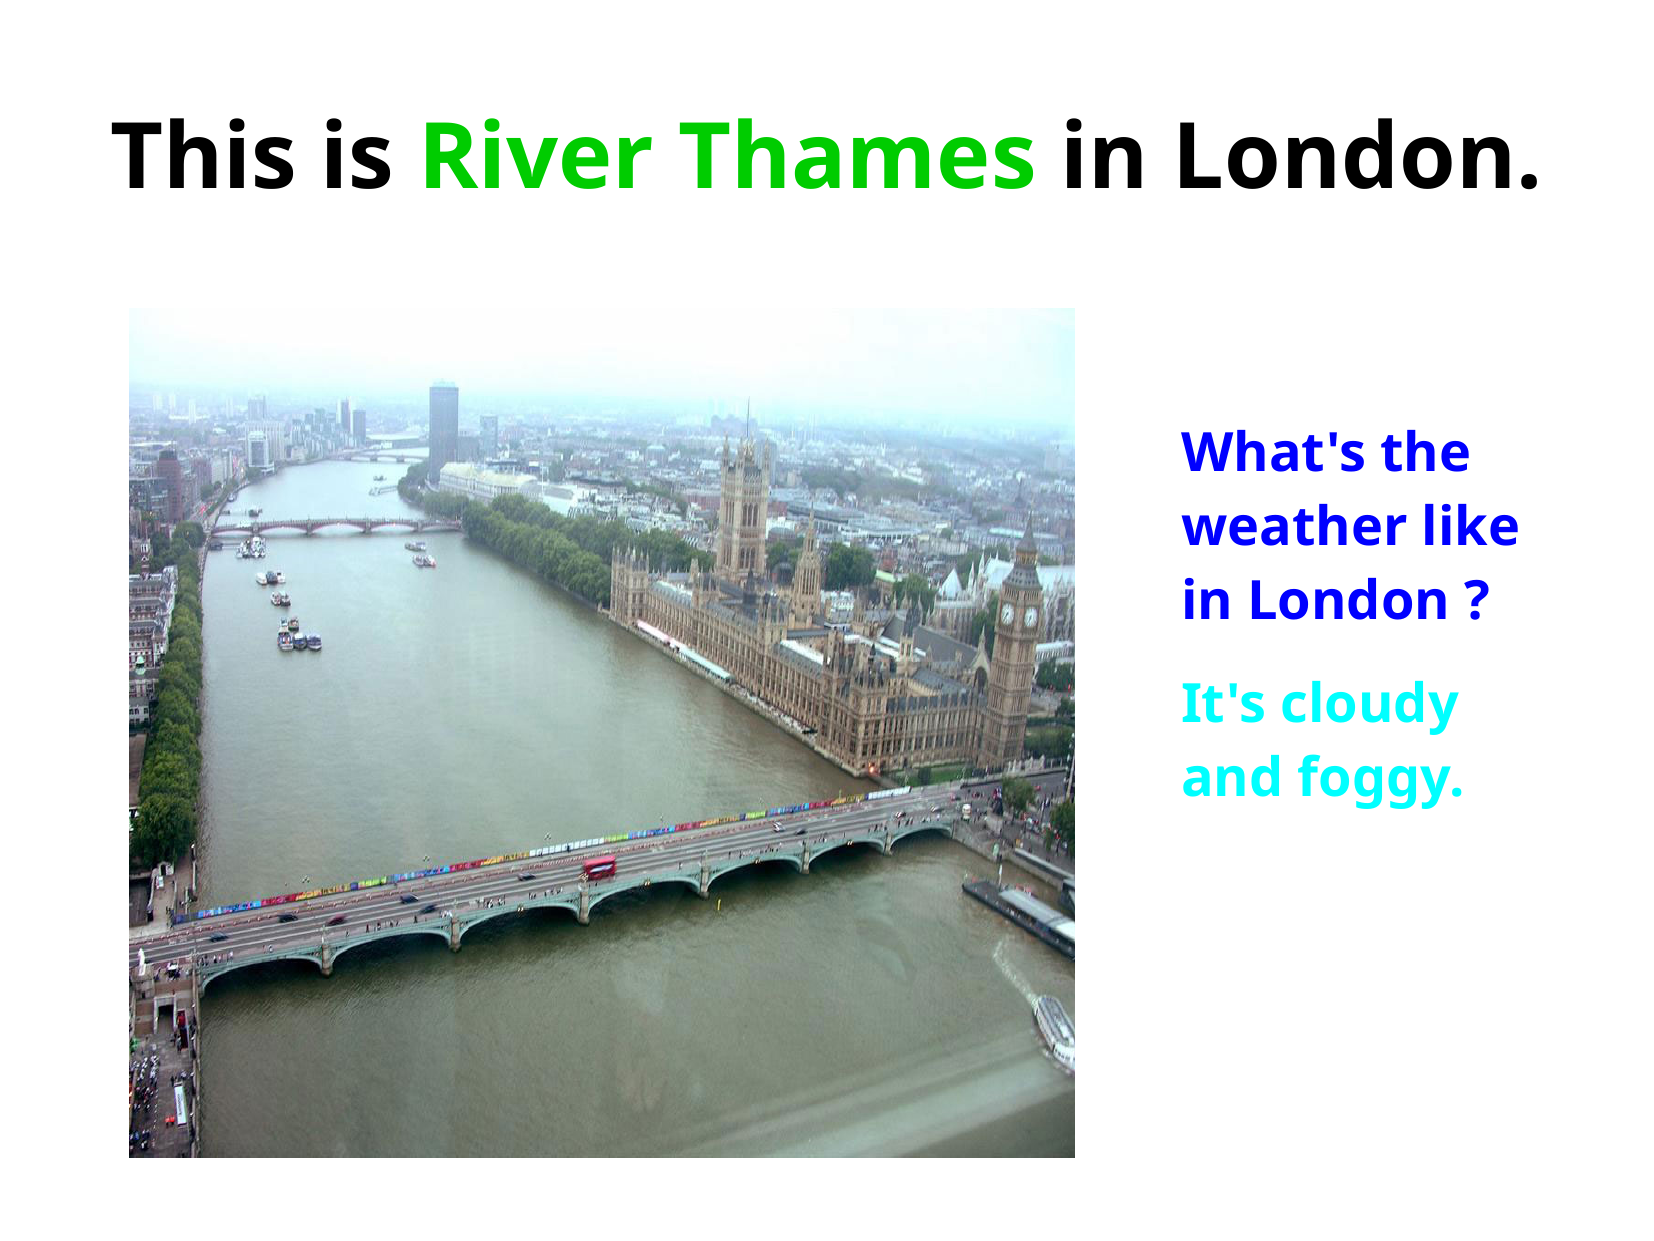

# This is River Thames in London.
What's the weather like in London ?
It's cloudy and foggy.